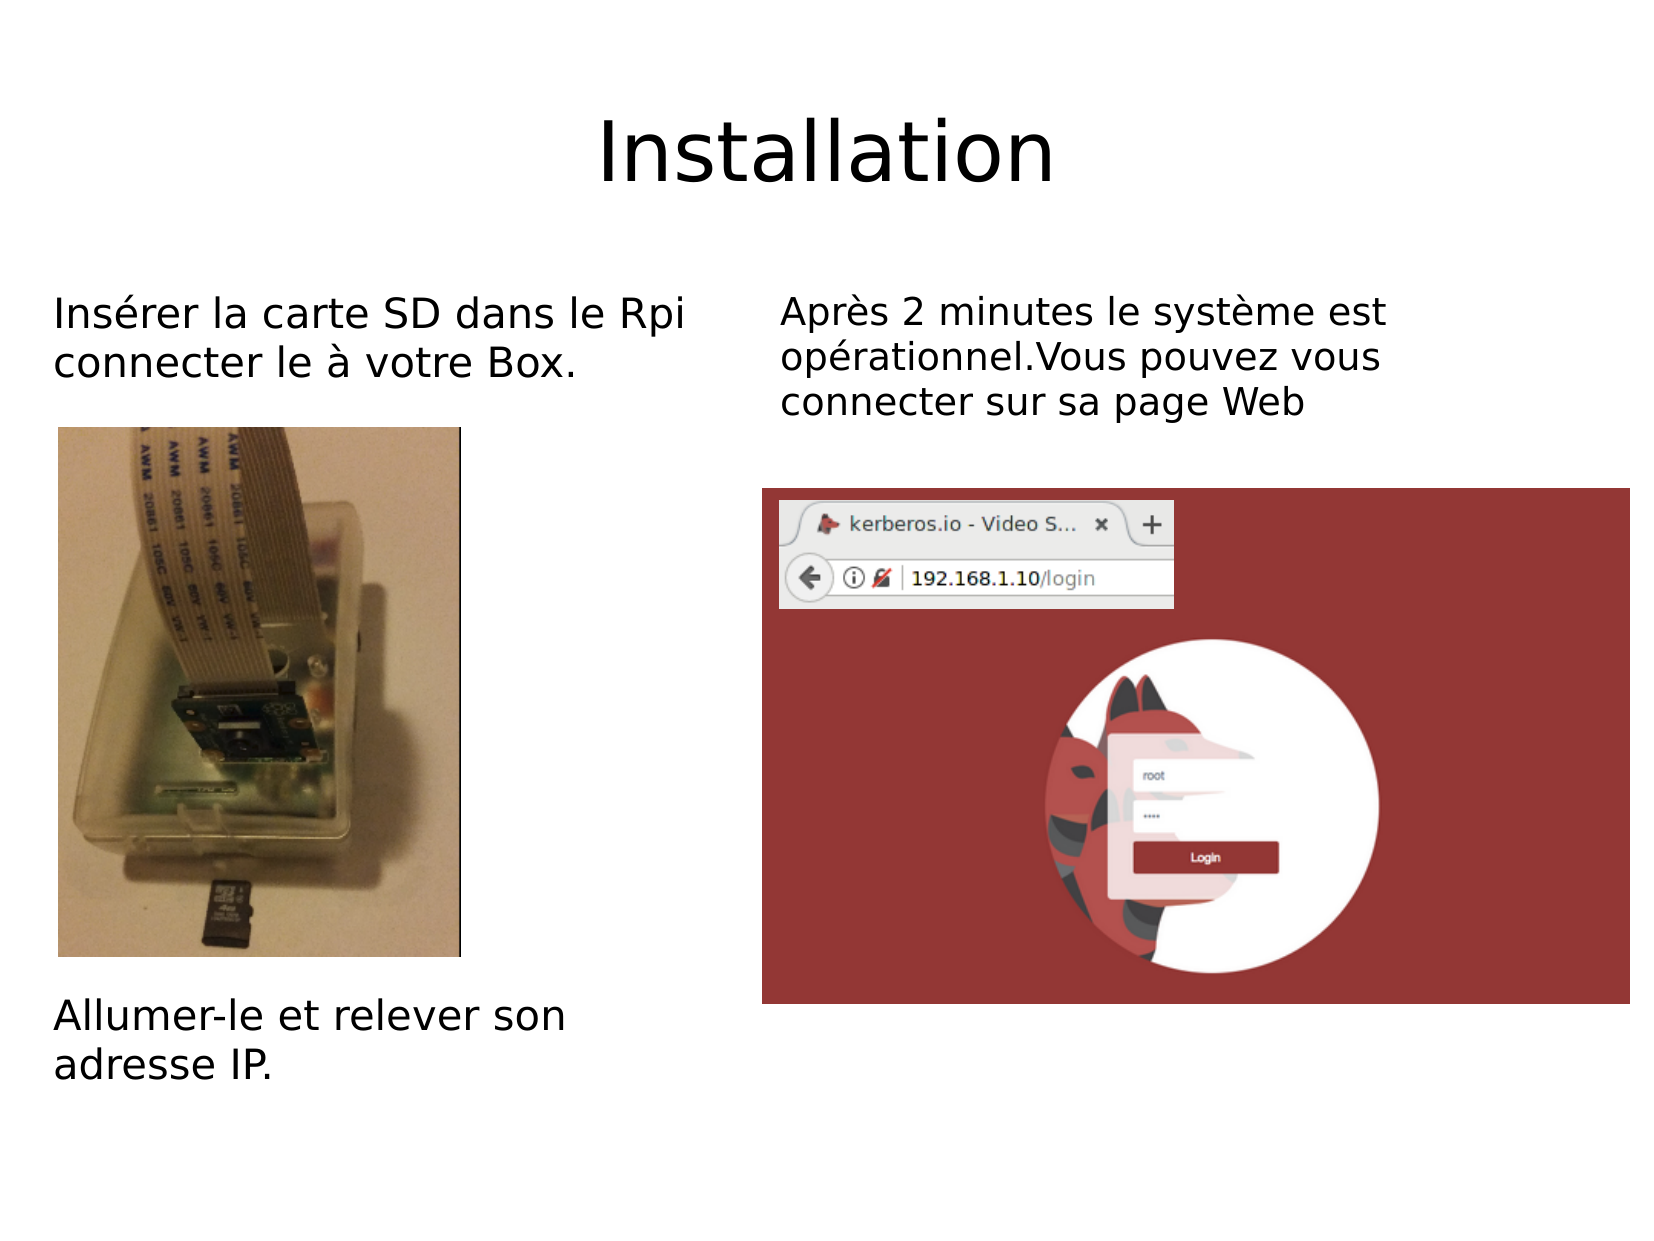

# Installation
Insérer la carte SD dans le Rpi connecter le à votre Box.
Après 2 minutes le système est opérationnel.Vous pouvez vous connecter sur sa page Web
Allumer-le et relever son adresse IP.